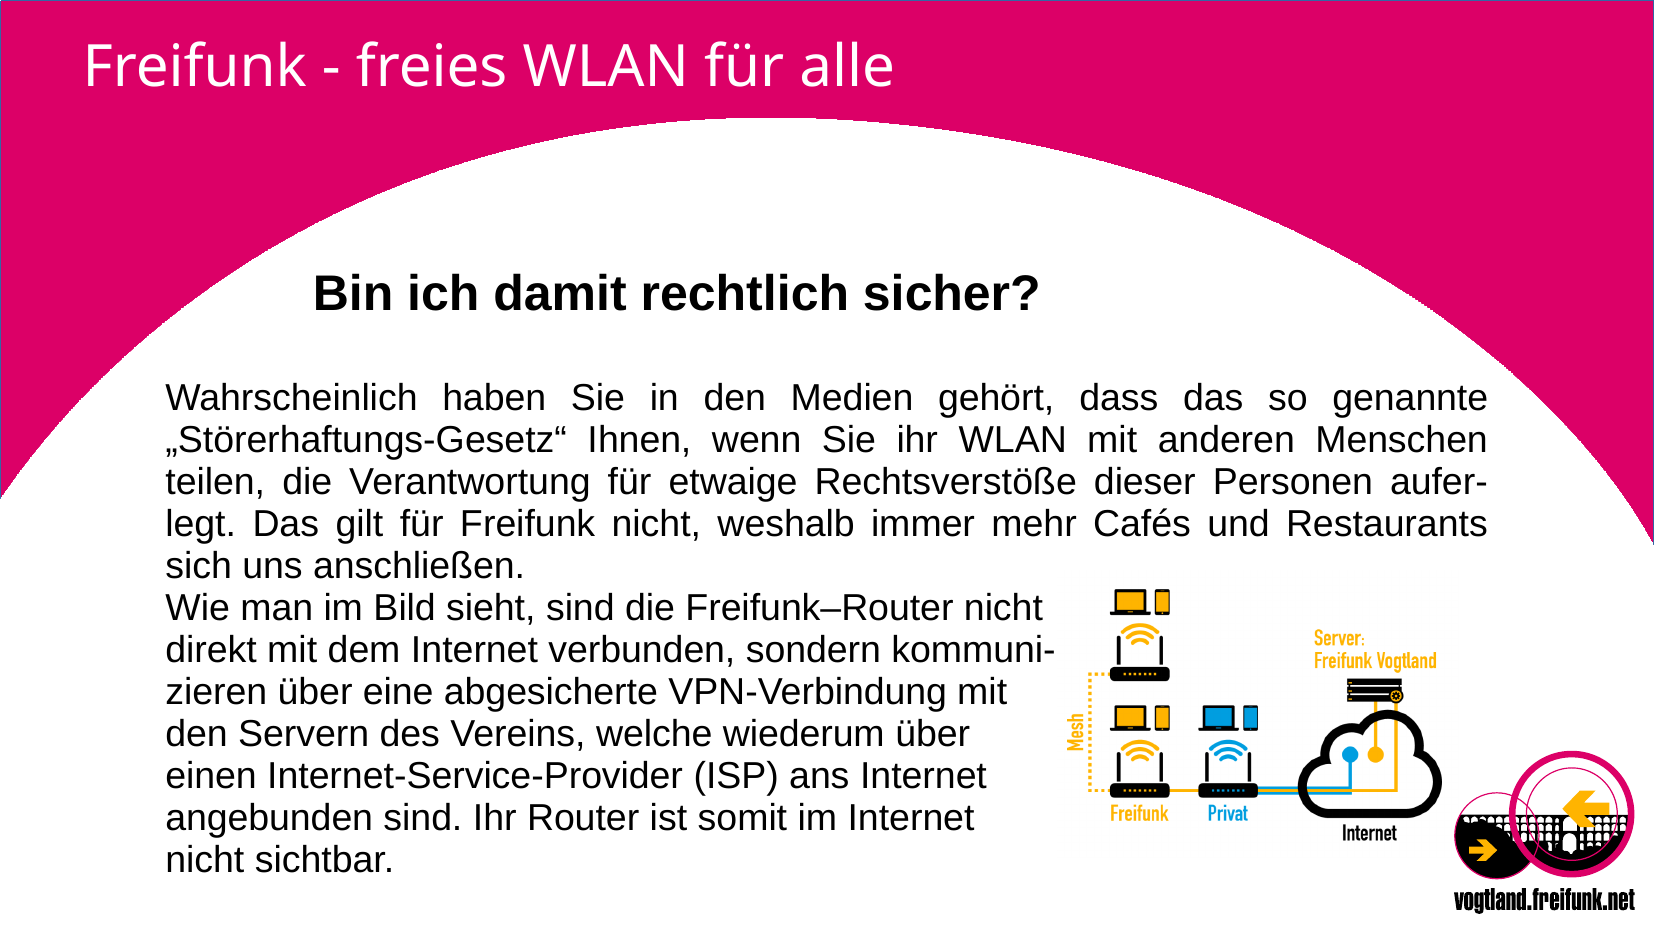

# Freifunk - freies WLAN für alle
		Bin ich damit rechtlich sicher?
Wahrscheinlich haben Sie in den Medien gehört, dass das so genannte „Störerhaftungs-Gesetz“ Ihnen, wenn Sie ihr WLAN mit anderen Menschen teilen, die Verantwortung für etwaige Rechtsverstöße dieser Personen aufer-legt. Das gilt für Freifunk nicht, weshalb immer mehr Cafés und Restaurants sich uns anschließen.
Wie man im Bild sieht, sind die Freifunk–Router nicht
direkt mit dem Internet verbunden, sondern kommuni-
zieren über eine abgesicherte VPN-Verbindung mit
den Servern des Vereins, welche wiederum über
einen Internet-Service-Provider (ISP) ans Internet
angebunden sind. Ihr Router ist somit im Internet
nicht sichtbar.